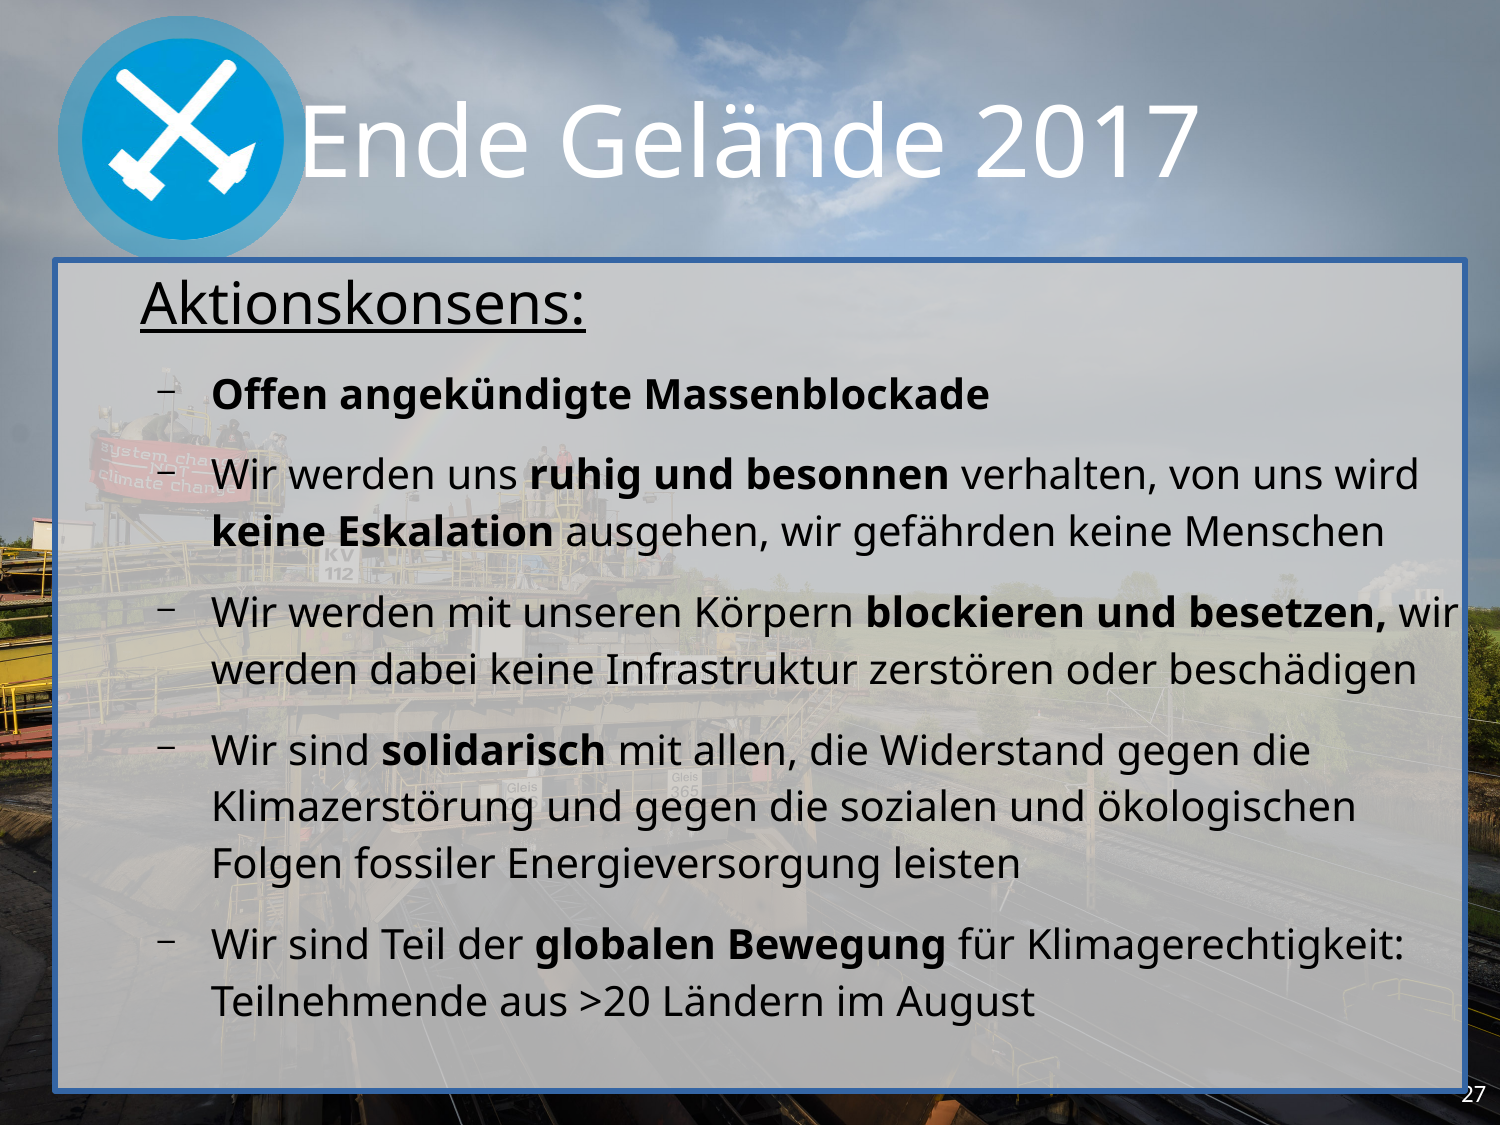

# Ende Gelände 2017
Aktionskonsens:
Offen angekündigte Massenblockade
Wir werden uns ruhig und besonnen verhalten, von uns wird keine Eskalation ausgehen, wir gefährden keine Menschen
Wir werden mit unseren Körpern blockieren und besetzen, wir werden dabei keine Infrastruktur zerstören oder beschädigen
Wir sind solidarisch mit allen, die Widerstand gegen die Klimazerstörung und gegen die sozialen und ökologischen Folgen fossiler Energieversorgung leisten
Wir sind Teil der globalen Bewegung für Klimagerechtigkeit: Teilnehmende aus >20 Ländern im August
27